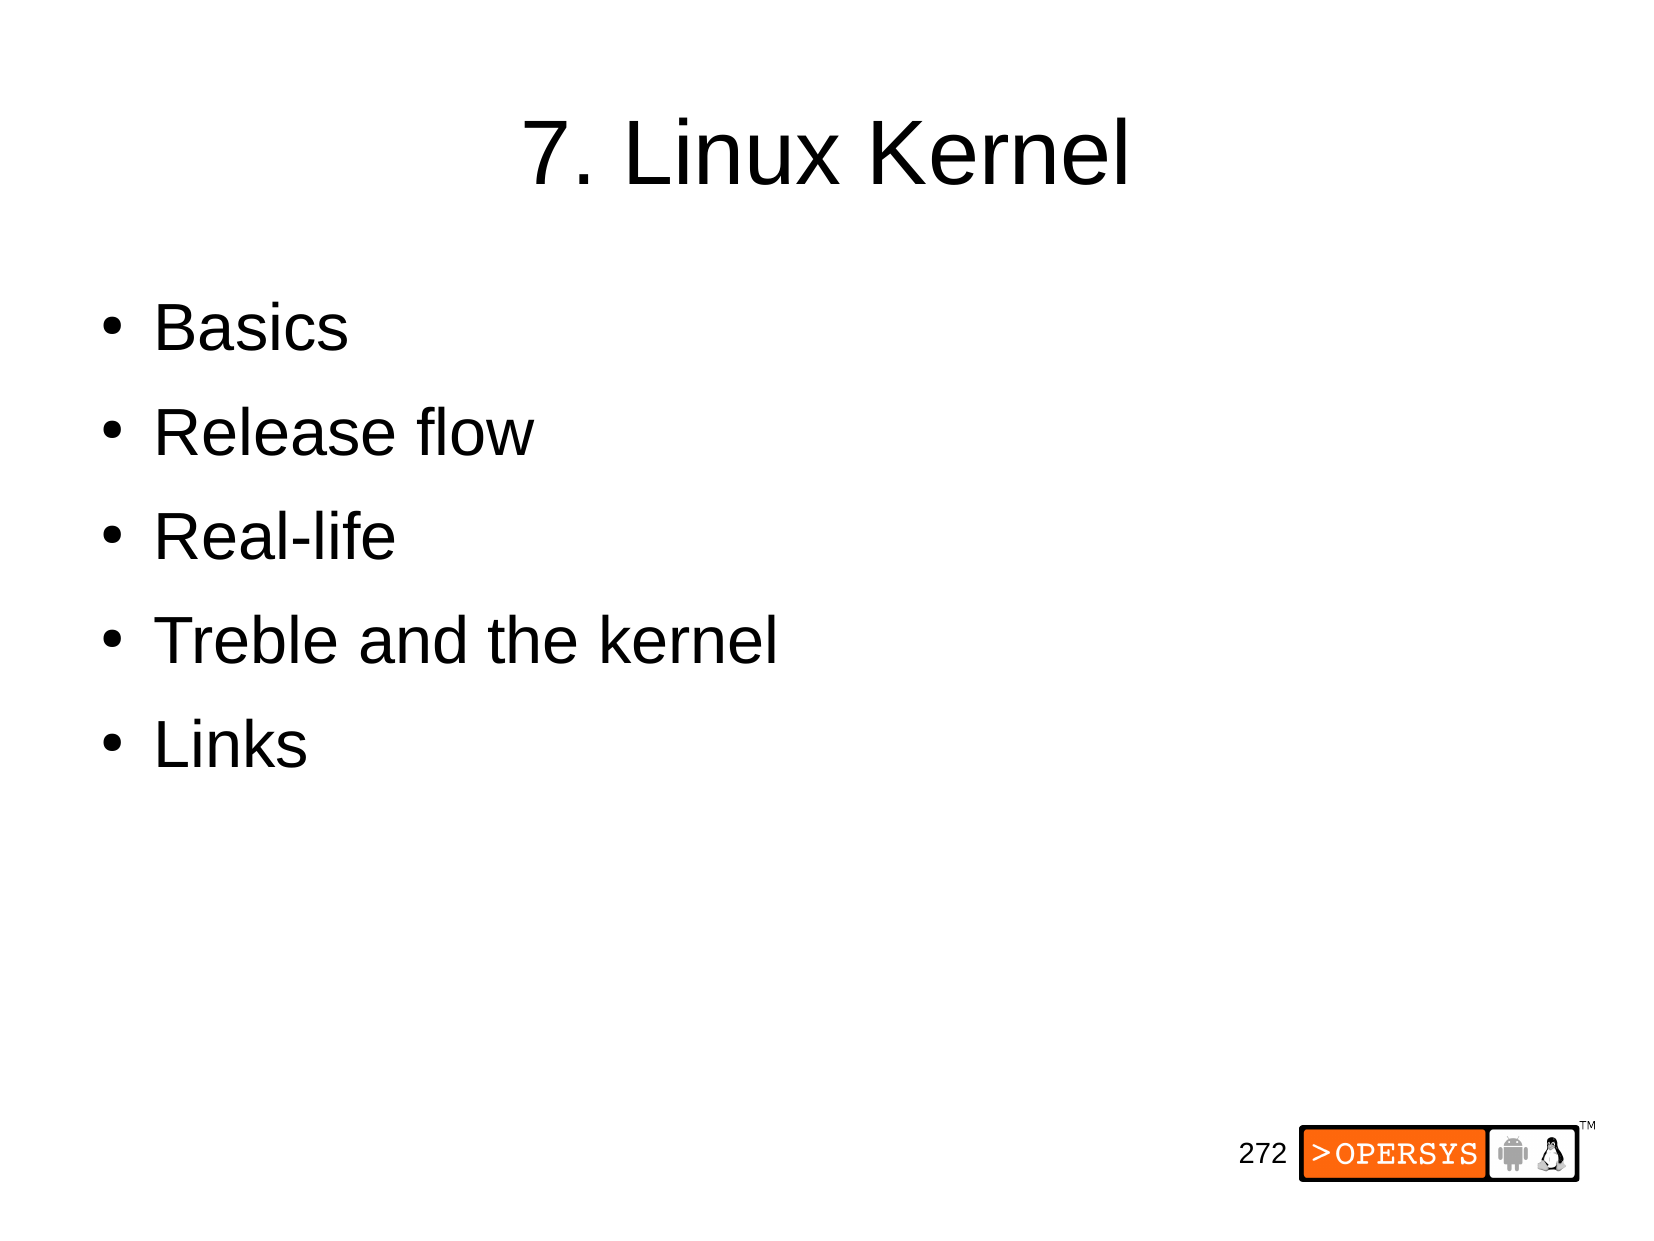

# 7. Linux Kernel
Basics
Release flow
Real-life
Treble and the kernel
Links